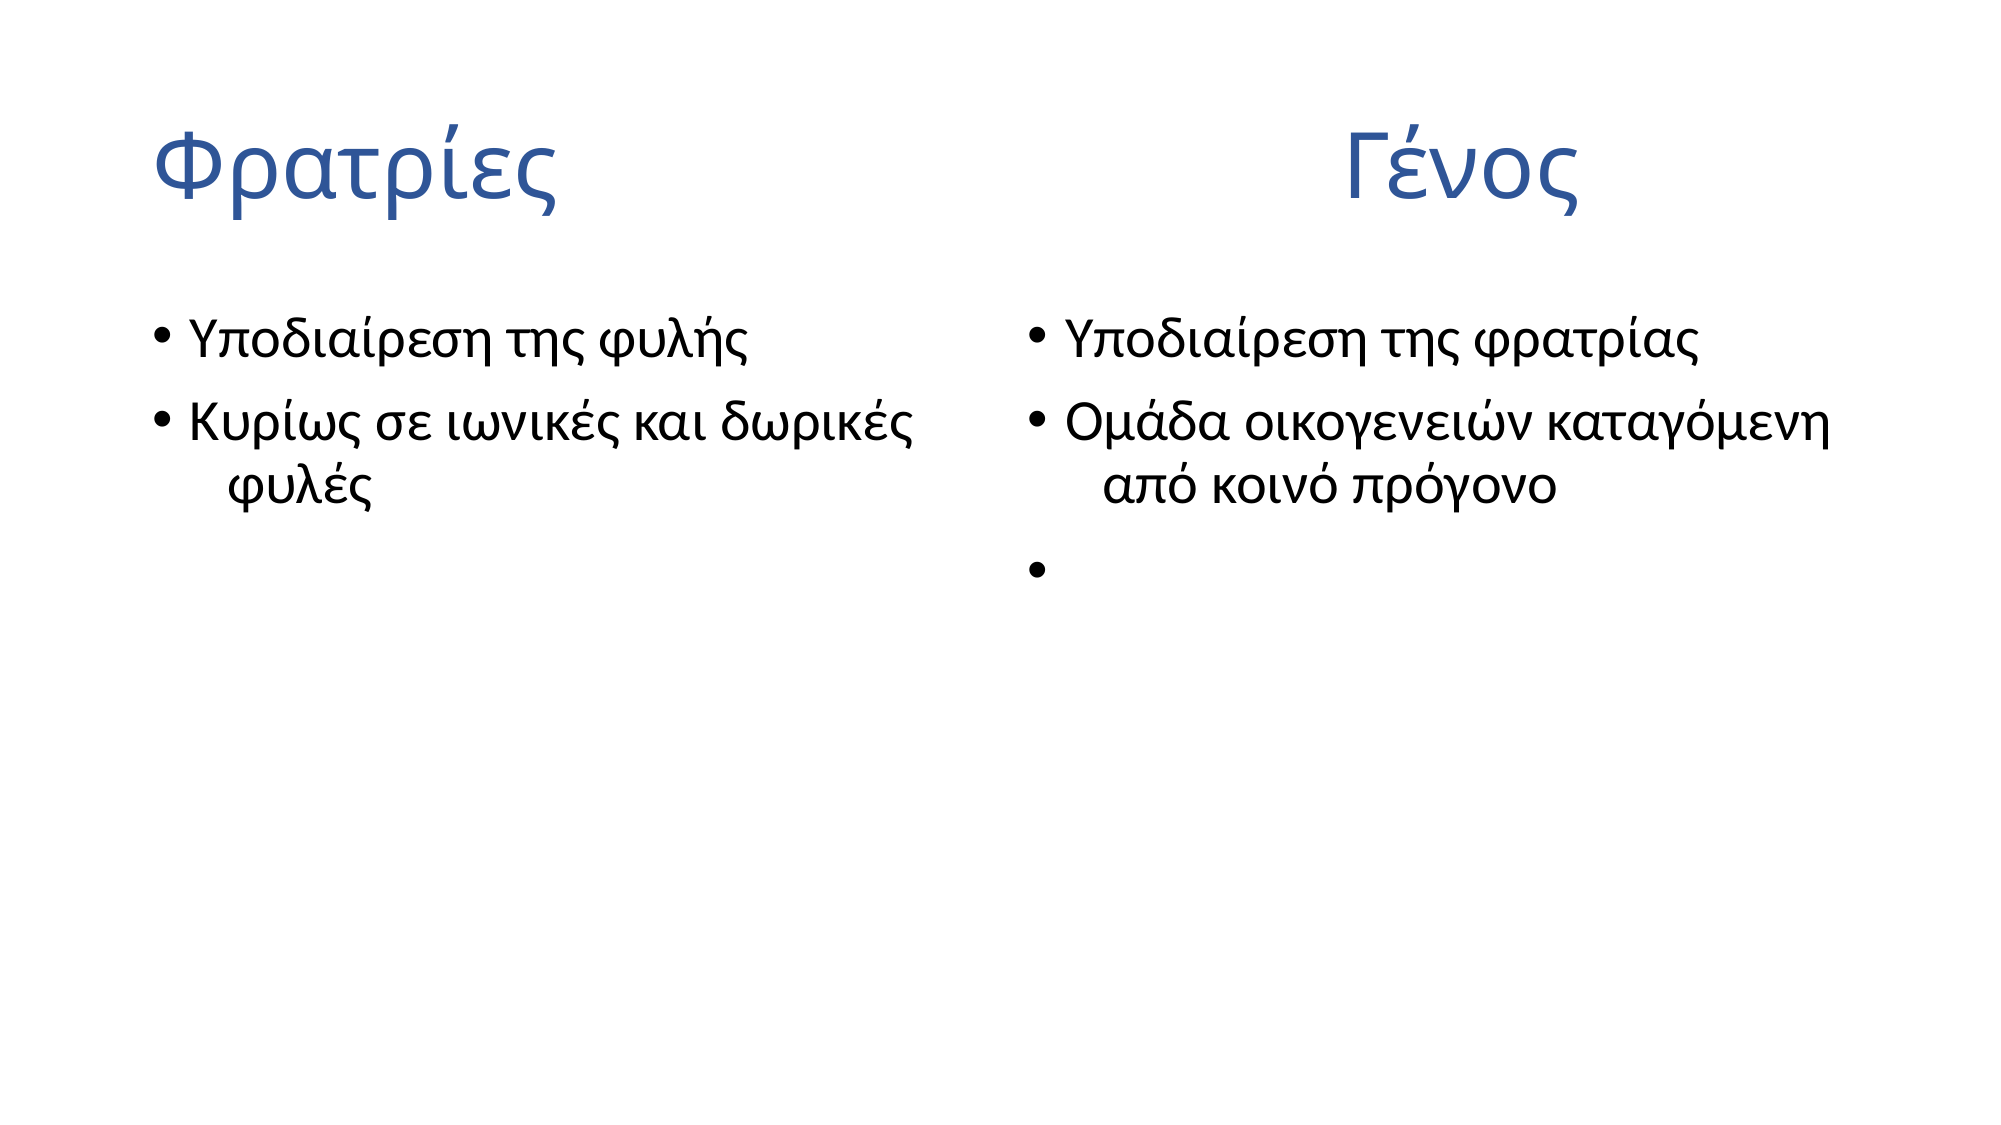

# Φρατρίες Γένος
Υποδιαίρεση της φυλής
Κυρίως σε ιωνικές και δωρικές φυλές
Υποδιαίρεση της φρατρίας
Ομάδα οικογενειών καταγόμενη από κοινό πρόγονο